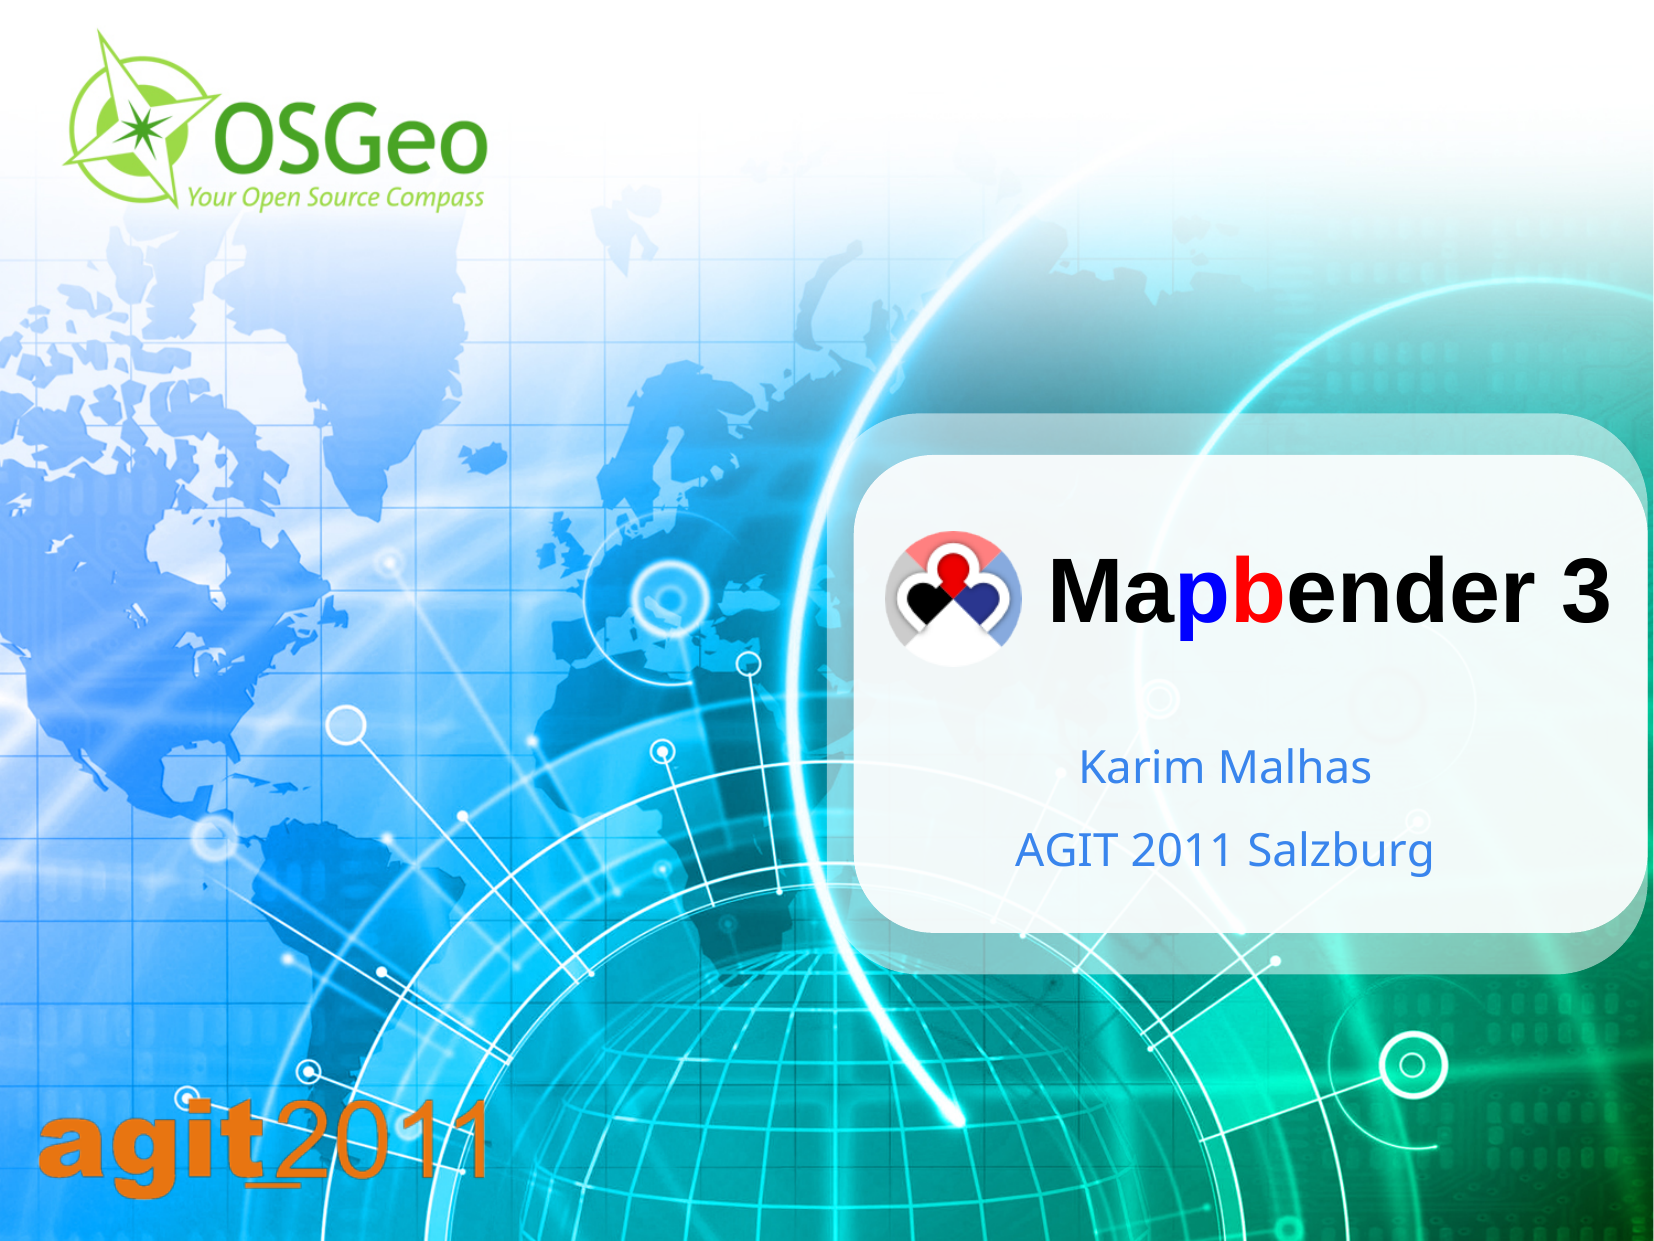

Mapbender 3
Karim Malhas
AGIT 2011 Salzburg